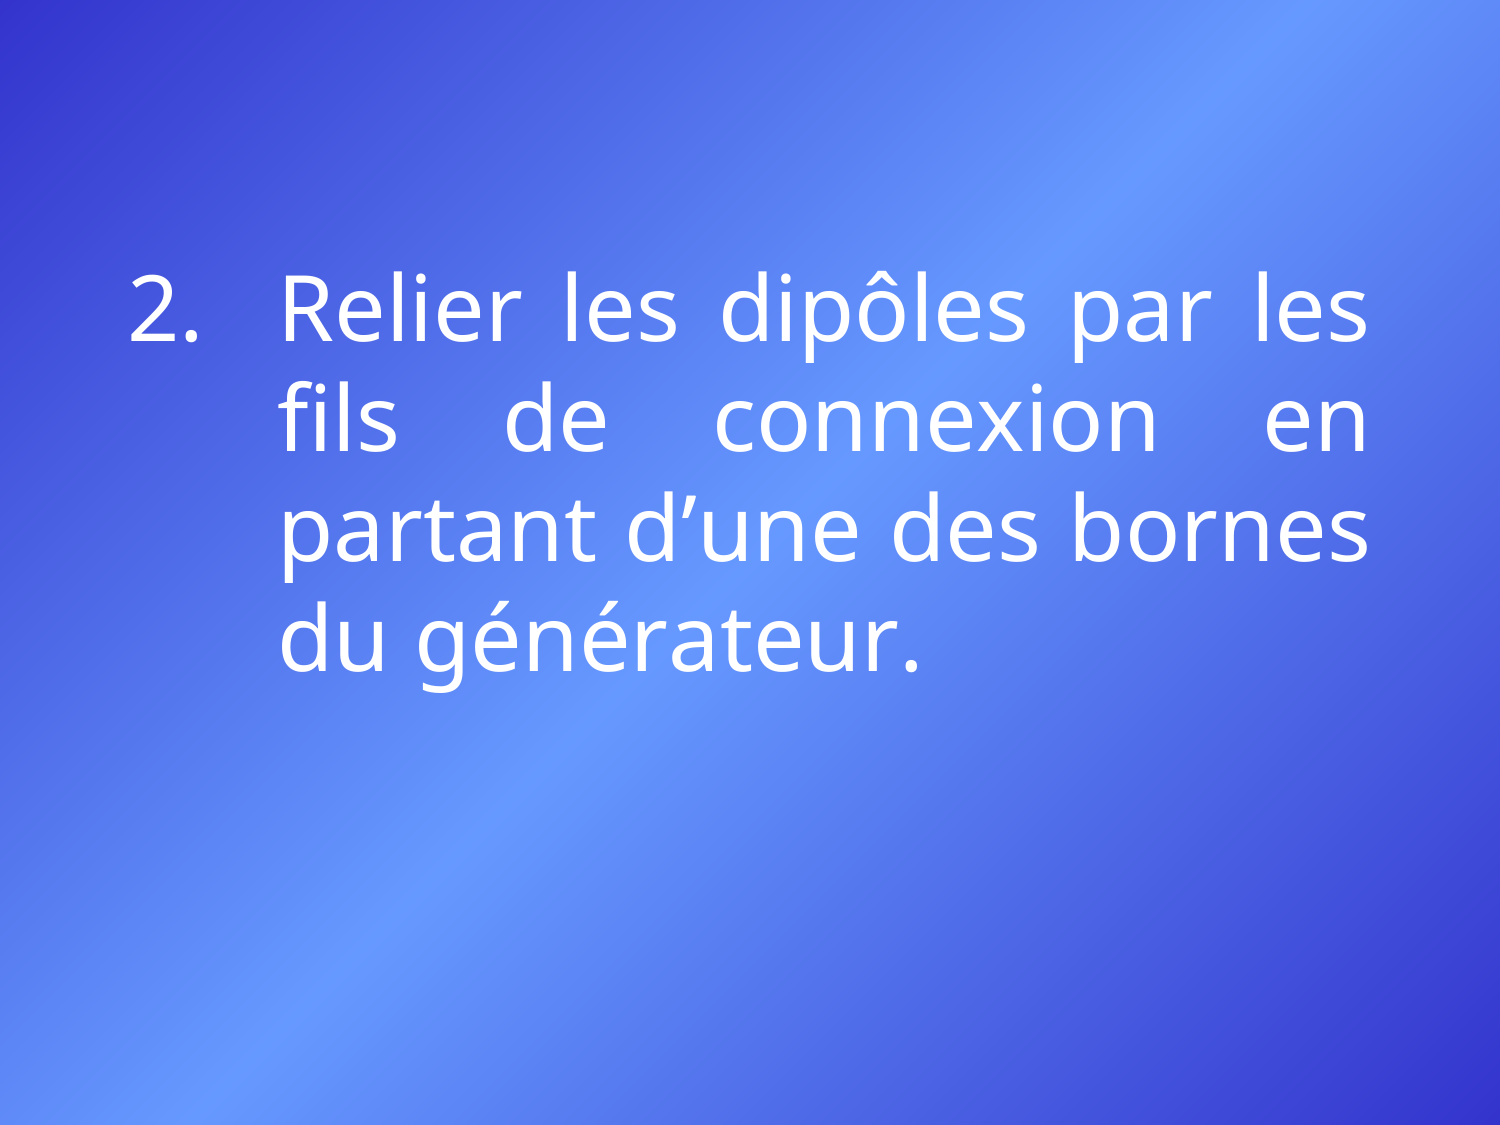

# Relier les dipôles par les fils de connexion en partant d’une des bornes du générateur.